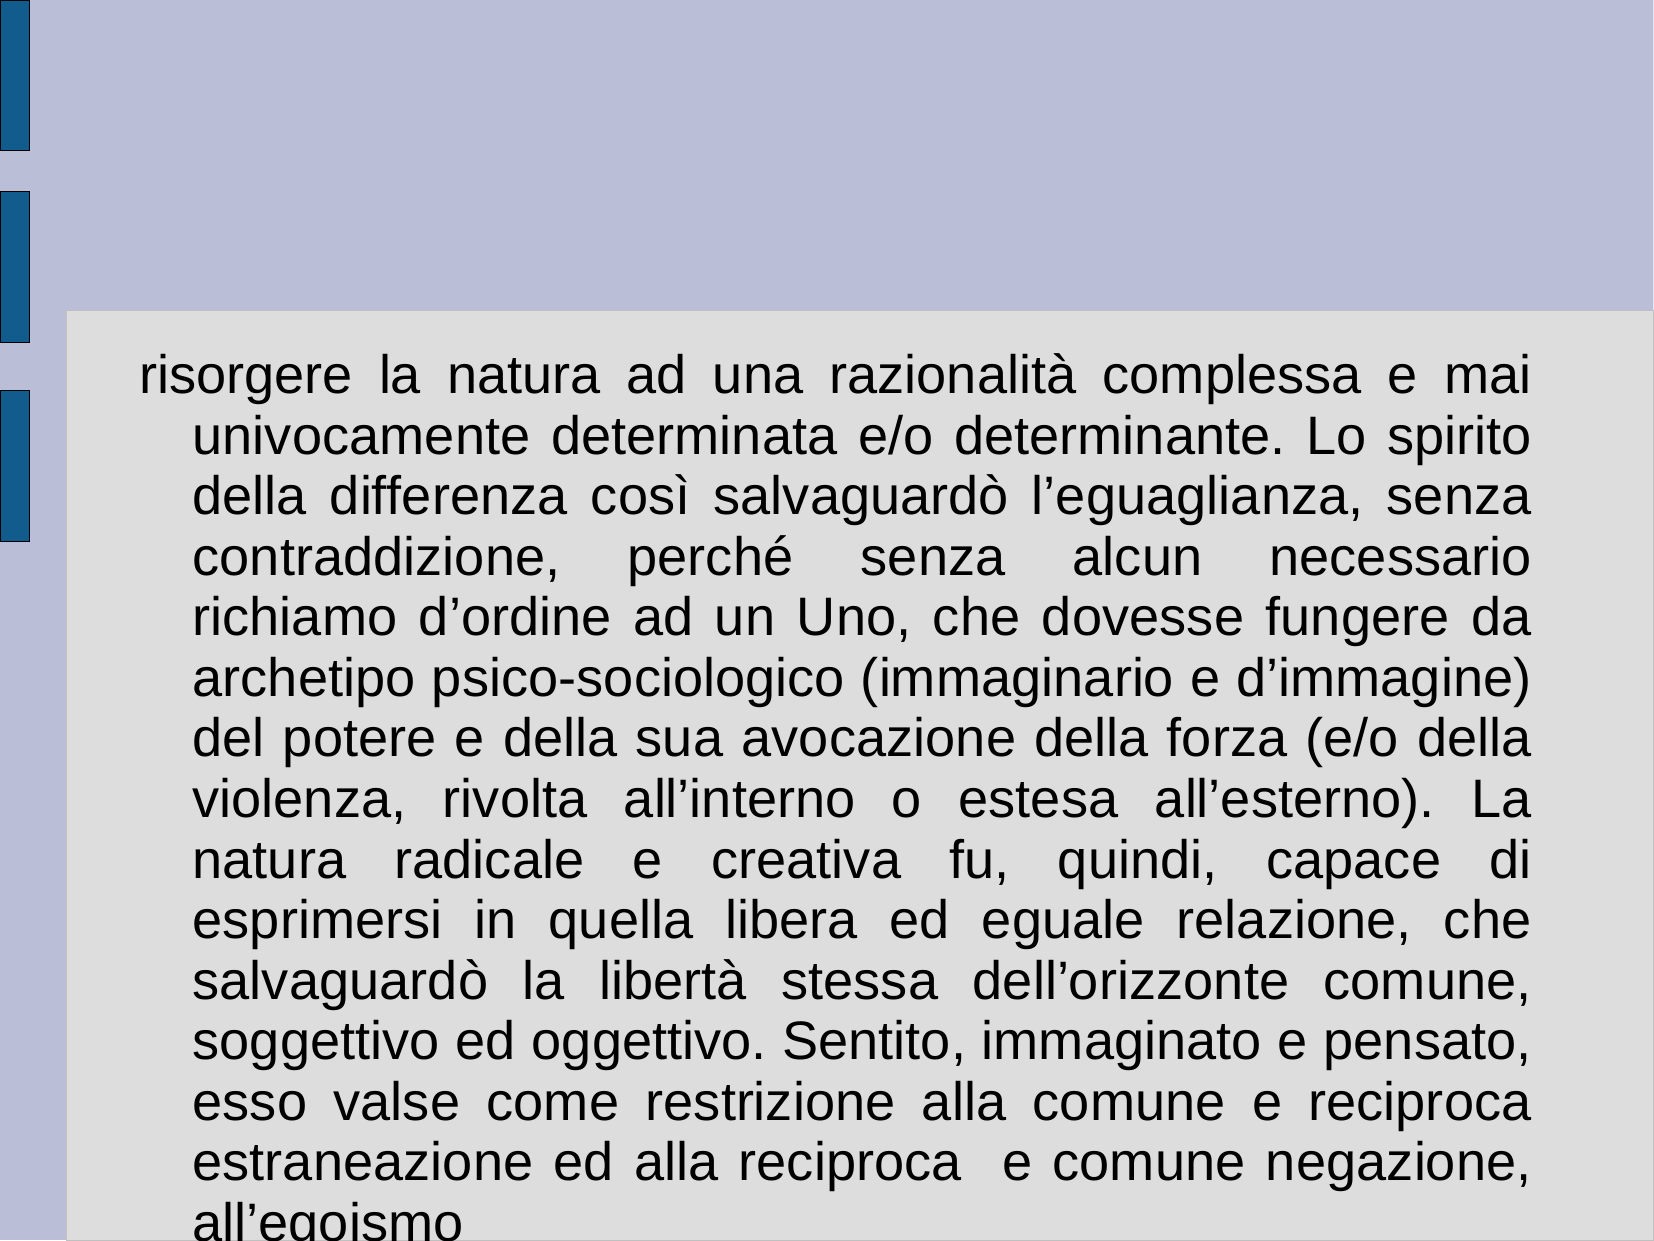

#
risorgere la natura ad una razionalità complessa e mai univocamente determinata e/o determinante. Lo spirito della differenza così salvaguardò l’eguaglianza, senza contraddizione, perché senza alcun necessario richiamo d’ordine ad un Uno, che dovesse fungere da archetipo psico-sociologico (immaginario e d’immagine) del potere e della sua avocazione della forza (e/o della violenza, rivolta all’interno o estesa all’esterno). La natura radicale e creativa fu, quindi, capace di esprimersi in quella libera ed eguale relazione, che salvaguardò la libertà stessa dell’orizzonte comune, soggettivo ed oggettivo. Sentito, immaginato e pensato, esso valse come restrizione alla comune e reciproca estraneazione ed alla reciproca e comune negazione, all’egoismo